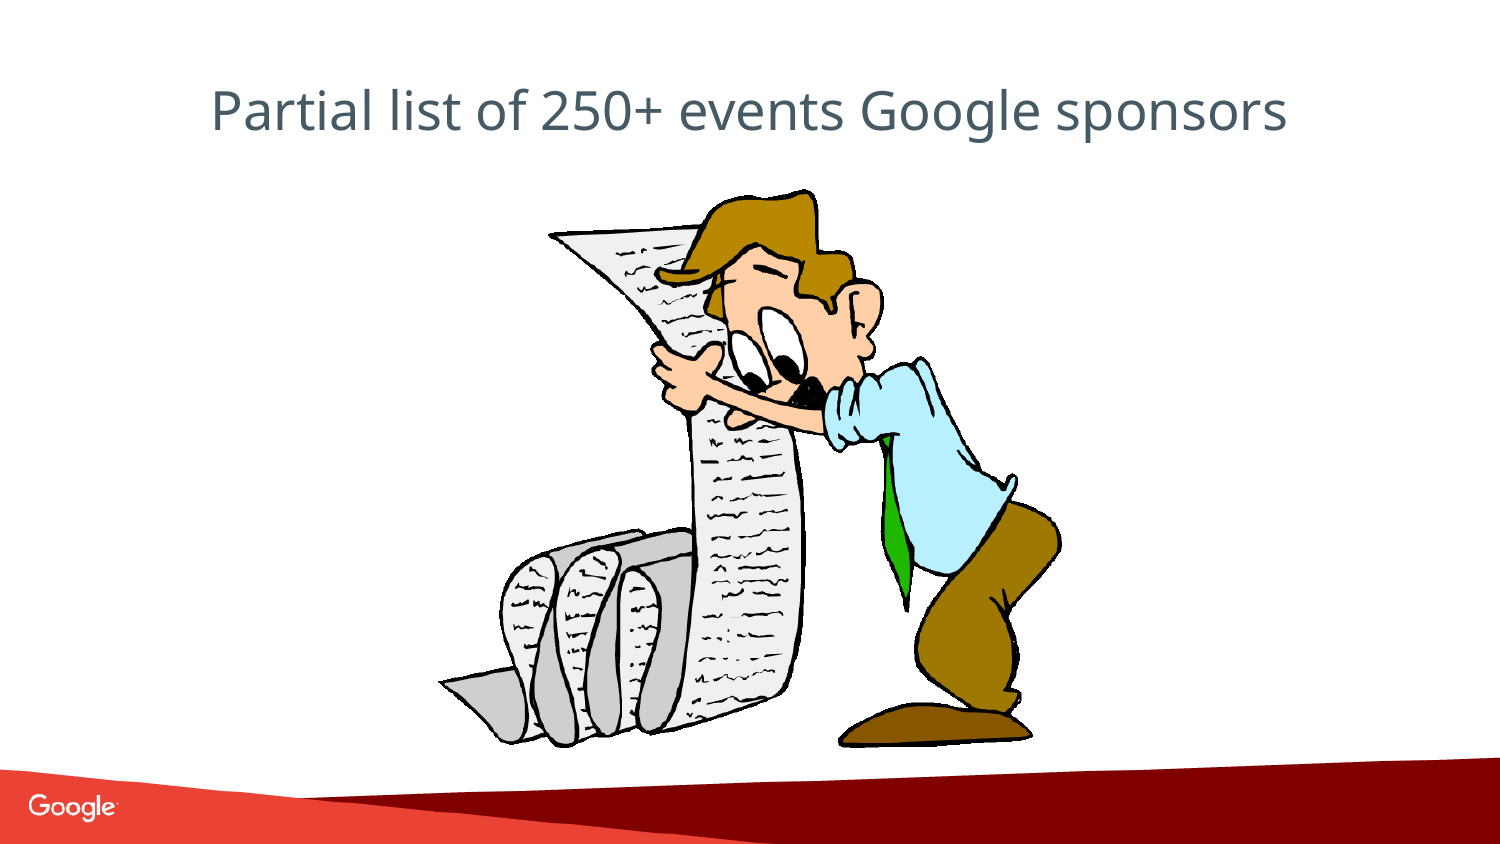

# Partial list of 250+ events Google sponsors